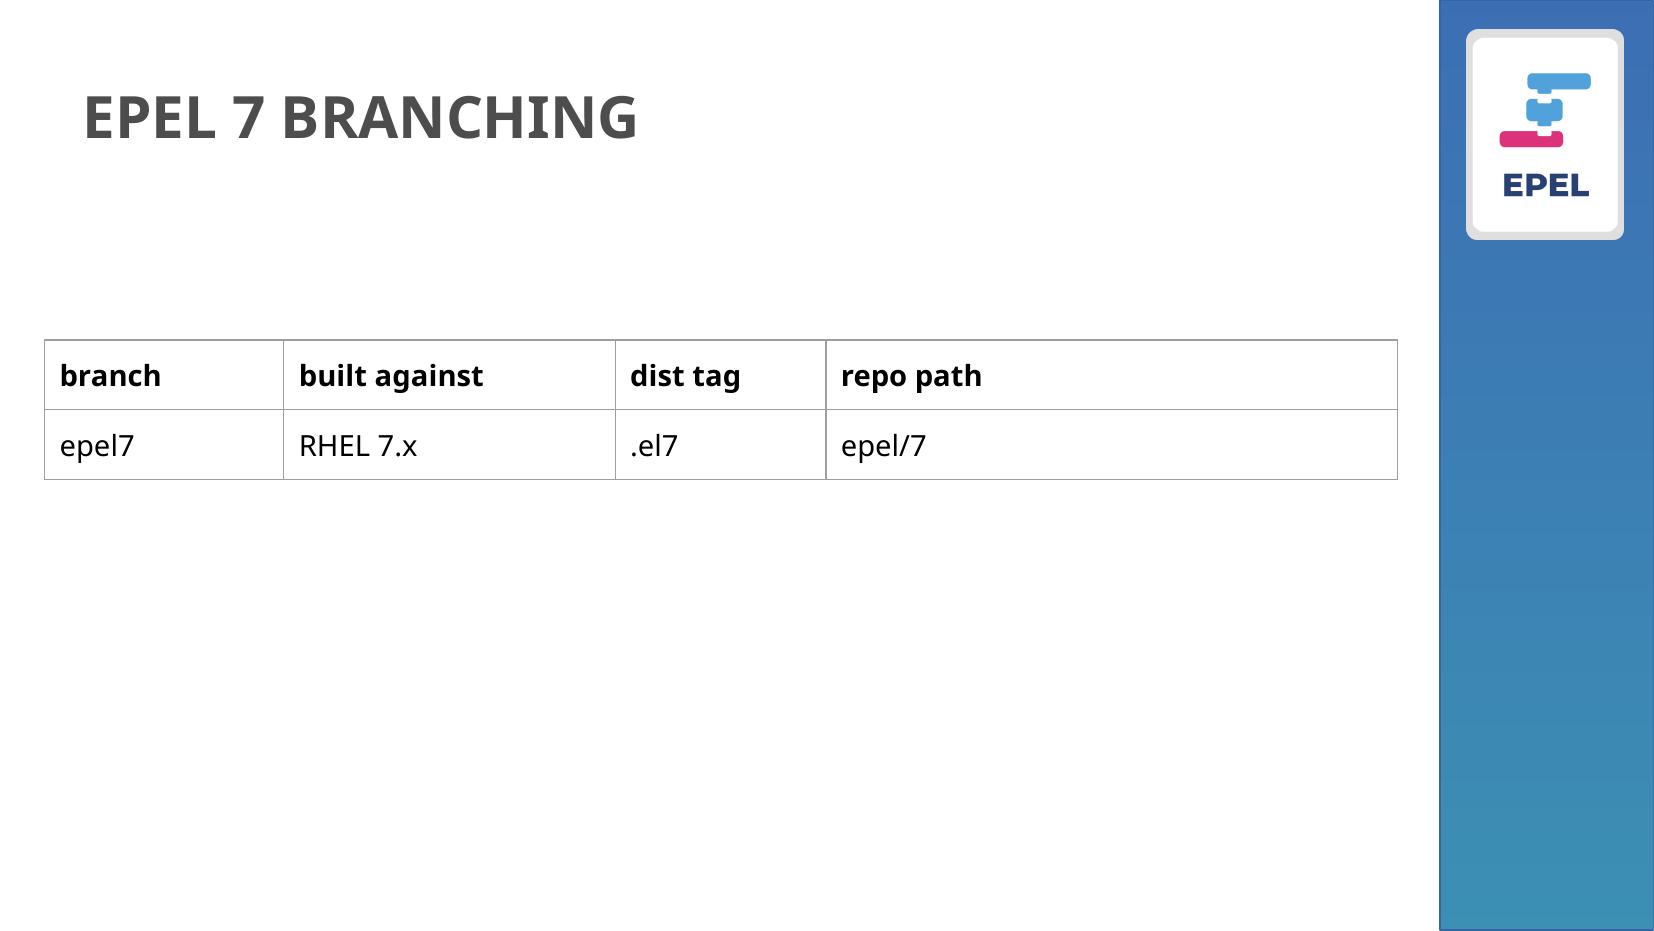

EPEL 7 BRANCHING
| branch | built against | dist tag | repo path |
| --- | --- | --- | --- |
| epel7 | RHEL 7.x | .el7 | epel/7 |